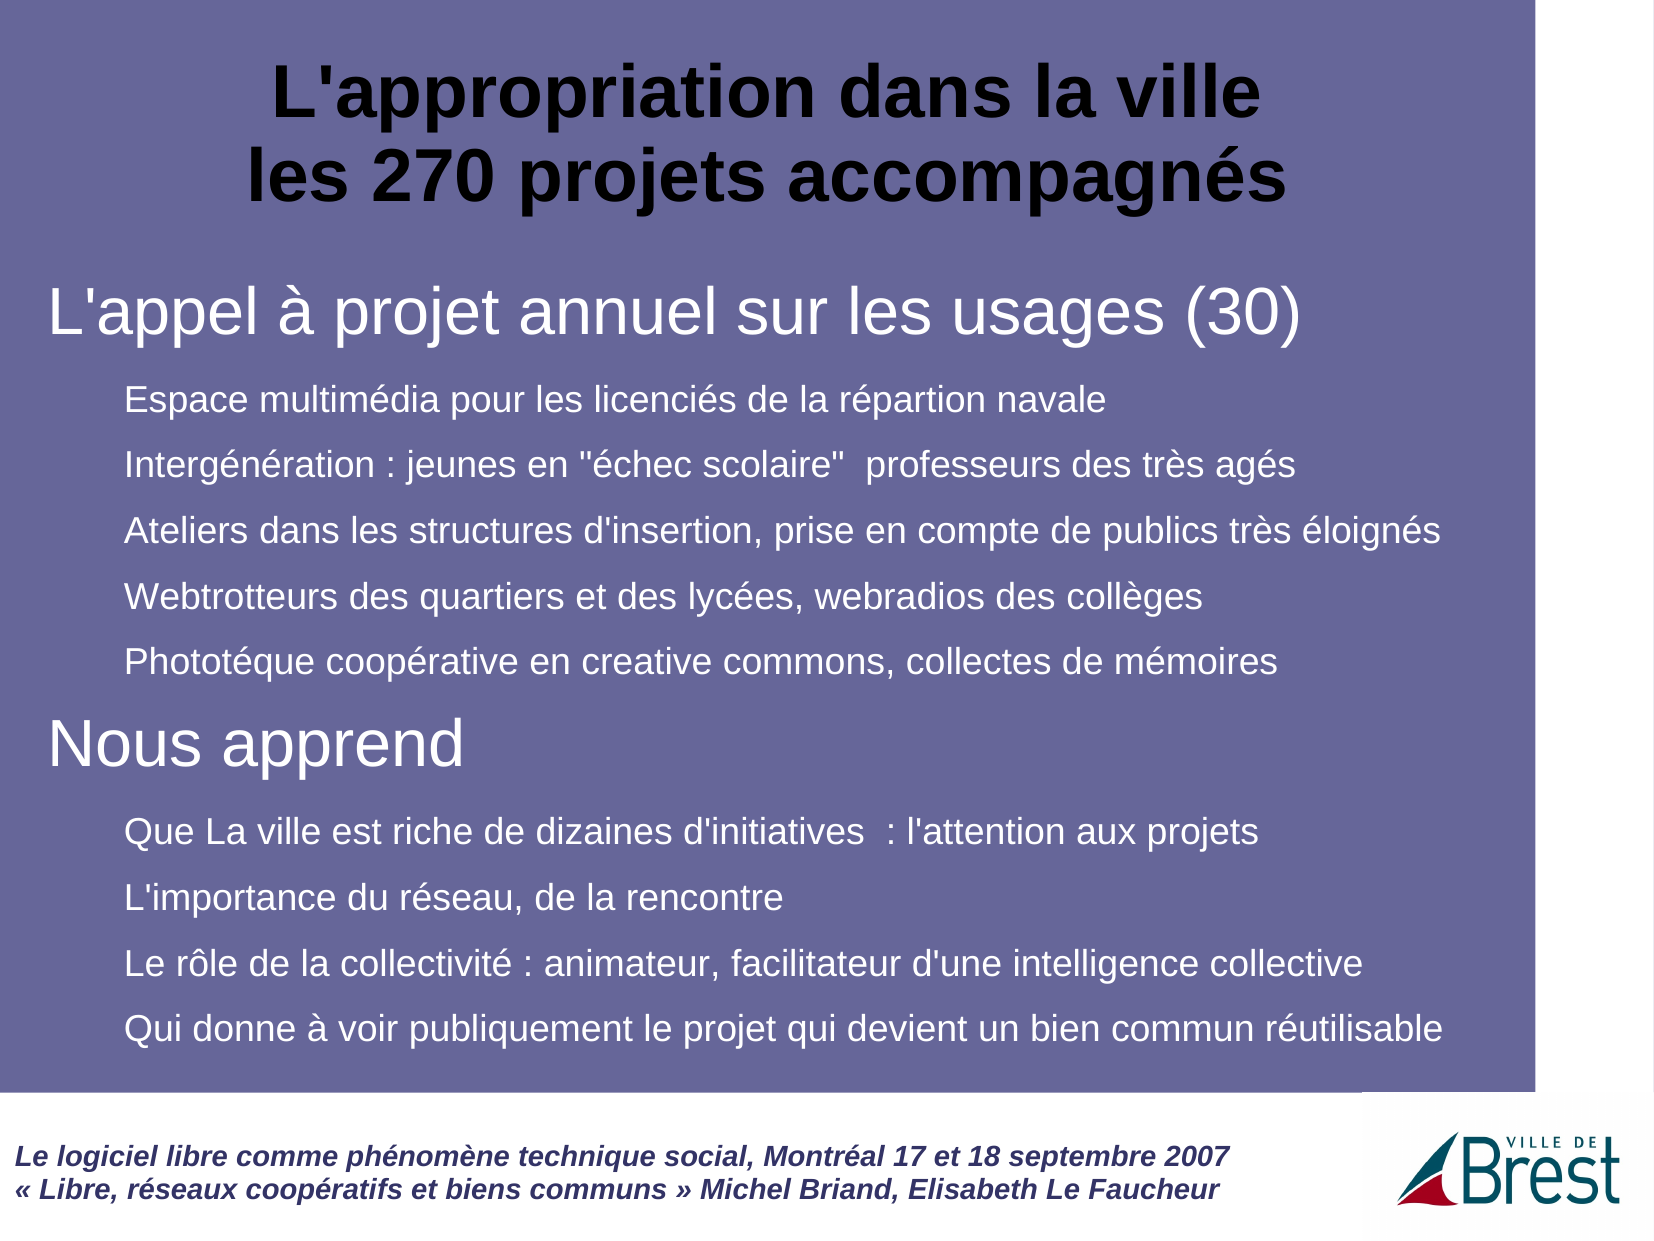

# L'appropriation dans la ville les 270 projets accompagnés
L'appel à projet annuel sur les usages (30)
Espace multimédia pour les licenciés de la répartion navale
Intergénération : jeunes en "échec scolaire" professeurs des très agés
Ateliers dans les structures d'insertion, prise en compte de publics très éloignés
Webtrotteurs des quartiers et des lycées, webradios des collèges
Phototéque coopérative en creative commons, collectes de mémoires
Nous apprend
Que La ville est riche de dizaines d'initiatives : l'attention aux projets
L'importance du réseau, de la rencontre
Le rôle de la collectivité : animateur, facilitateur d'une intelligence collective
Qui donne à voir publiquement le projet qui devient un bien commun réutilisable